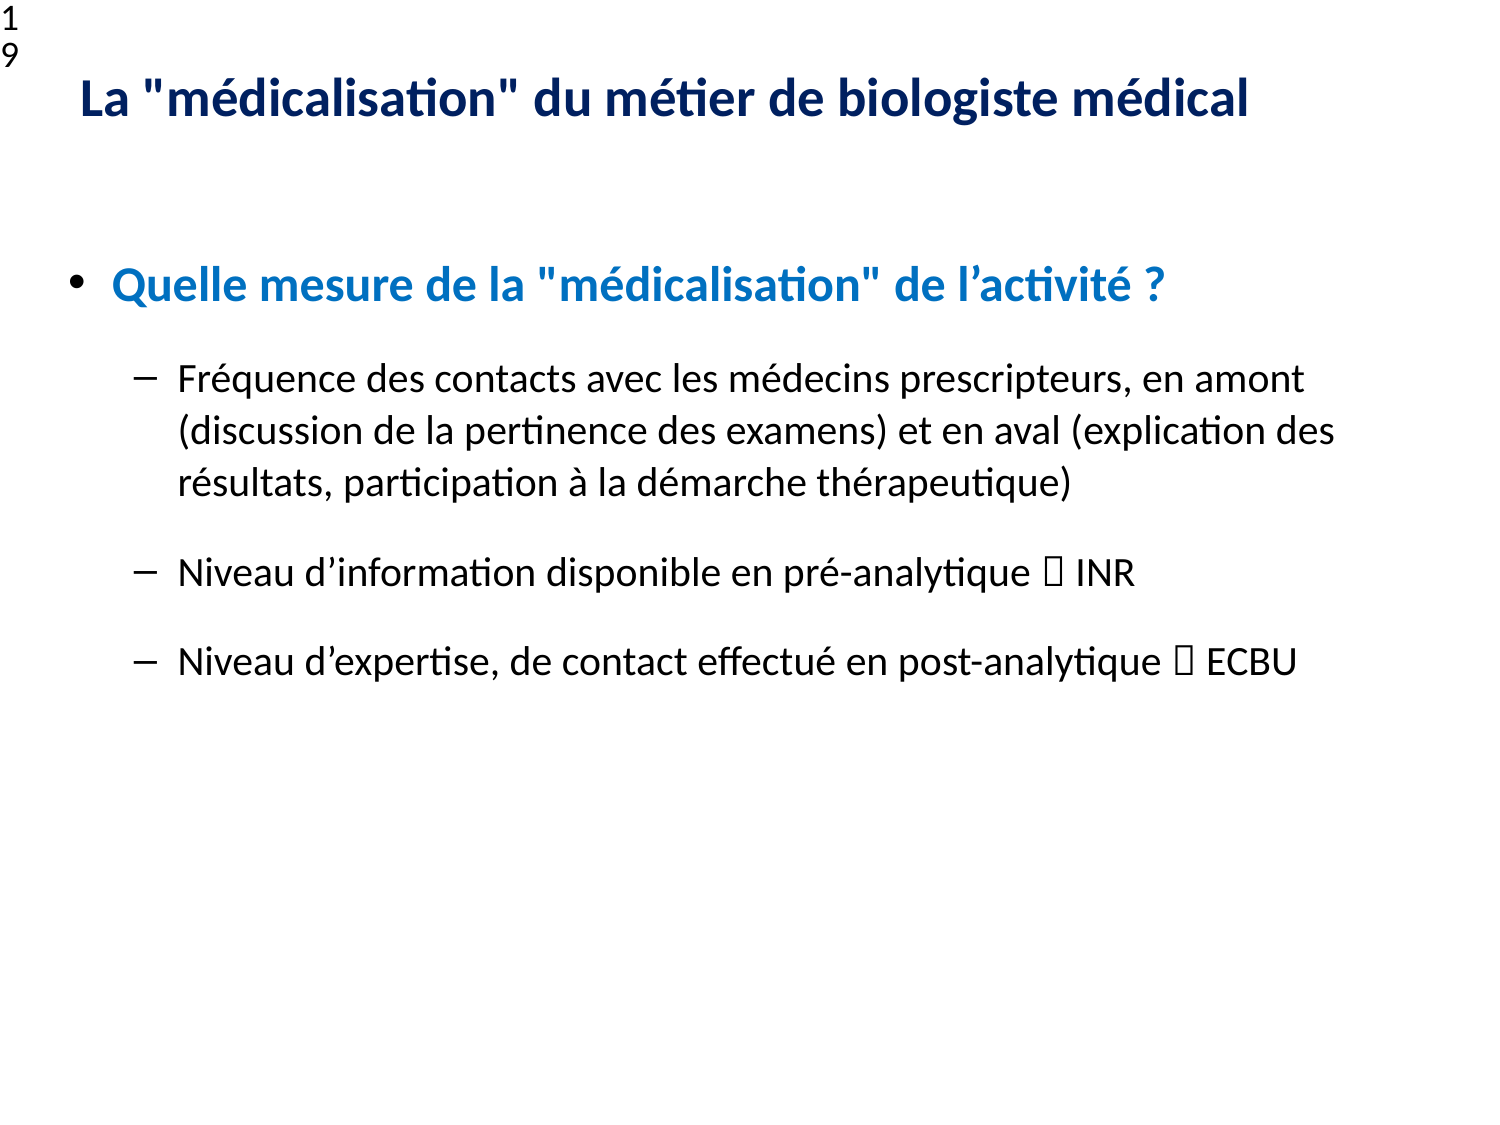

# La "médicalisation" du métier de biologiste médical
Quelle mesure de la "médicalisation" de l’activité ?
Fréquence des contacts avec les médecins prescripteurs, en amont (discussion de la pertinence des examens) et en aval (explication des résultats, participation à la démarche thérapeutique)
Niveau d’information disponible en pré-analytique  INR
Niveau d’expertise, de contact effectué en post-analytique  ECBU